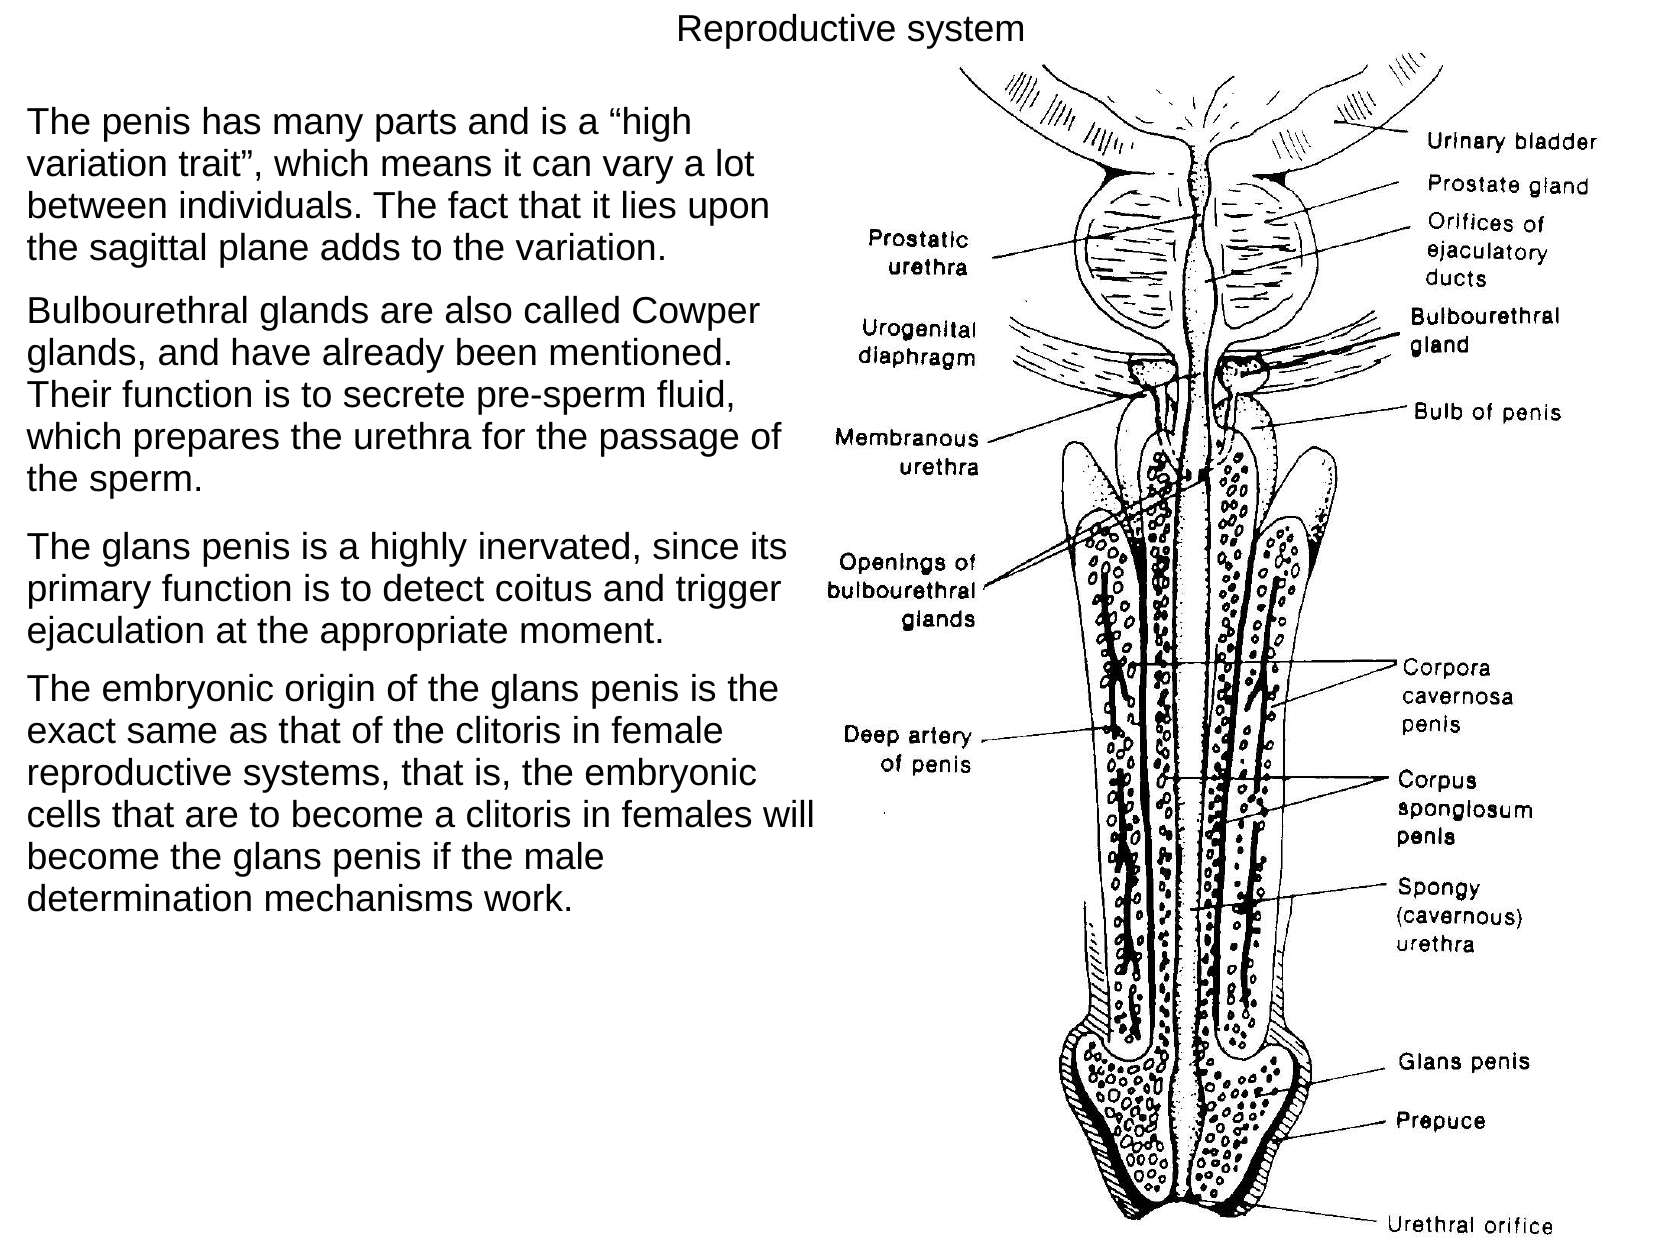

Reproductive system
The penis has many parts and is a “high variation trait”, which means it can vary a lot between individuals. The fact that it lies upon the sagittal plane adds to the variation.
Bulbourethral glands are also called Cowper glands, and have already been mentioned. Their function is to secrete pre-sperm fluid, which prepares the urethra for the passage of the sperm.
The glans penis is a highly inervated, since its primary function is to detect coitus and trigger ejaculation at the appropriate moment.
The embryonic origin of the glans penis is the exact same as that of the clitoris in female reproductive systems, that is, the embryonic cells that are to become a clitoris in females will become the glans penis if the male determination mechanisms work.